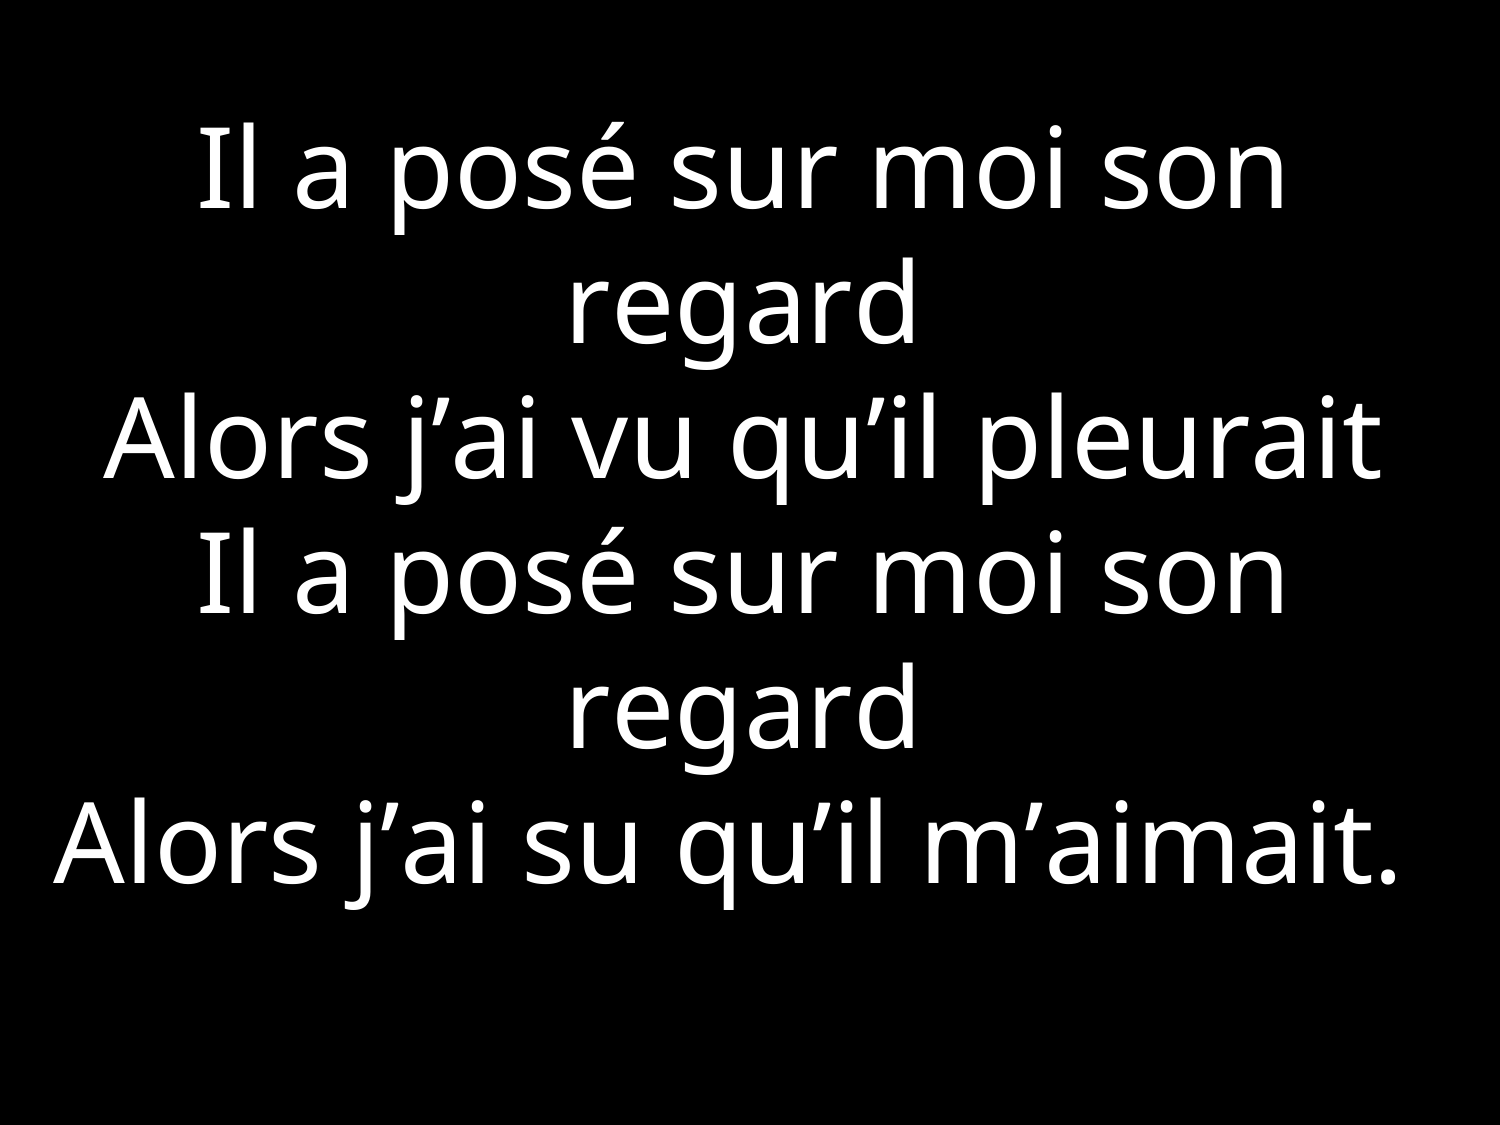

# Il a posé sur moi son regard Alors j’ai vu qu’il pleurait Il a posé sur moi son regard Alors j’ai su qu’il m’aimait.